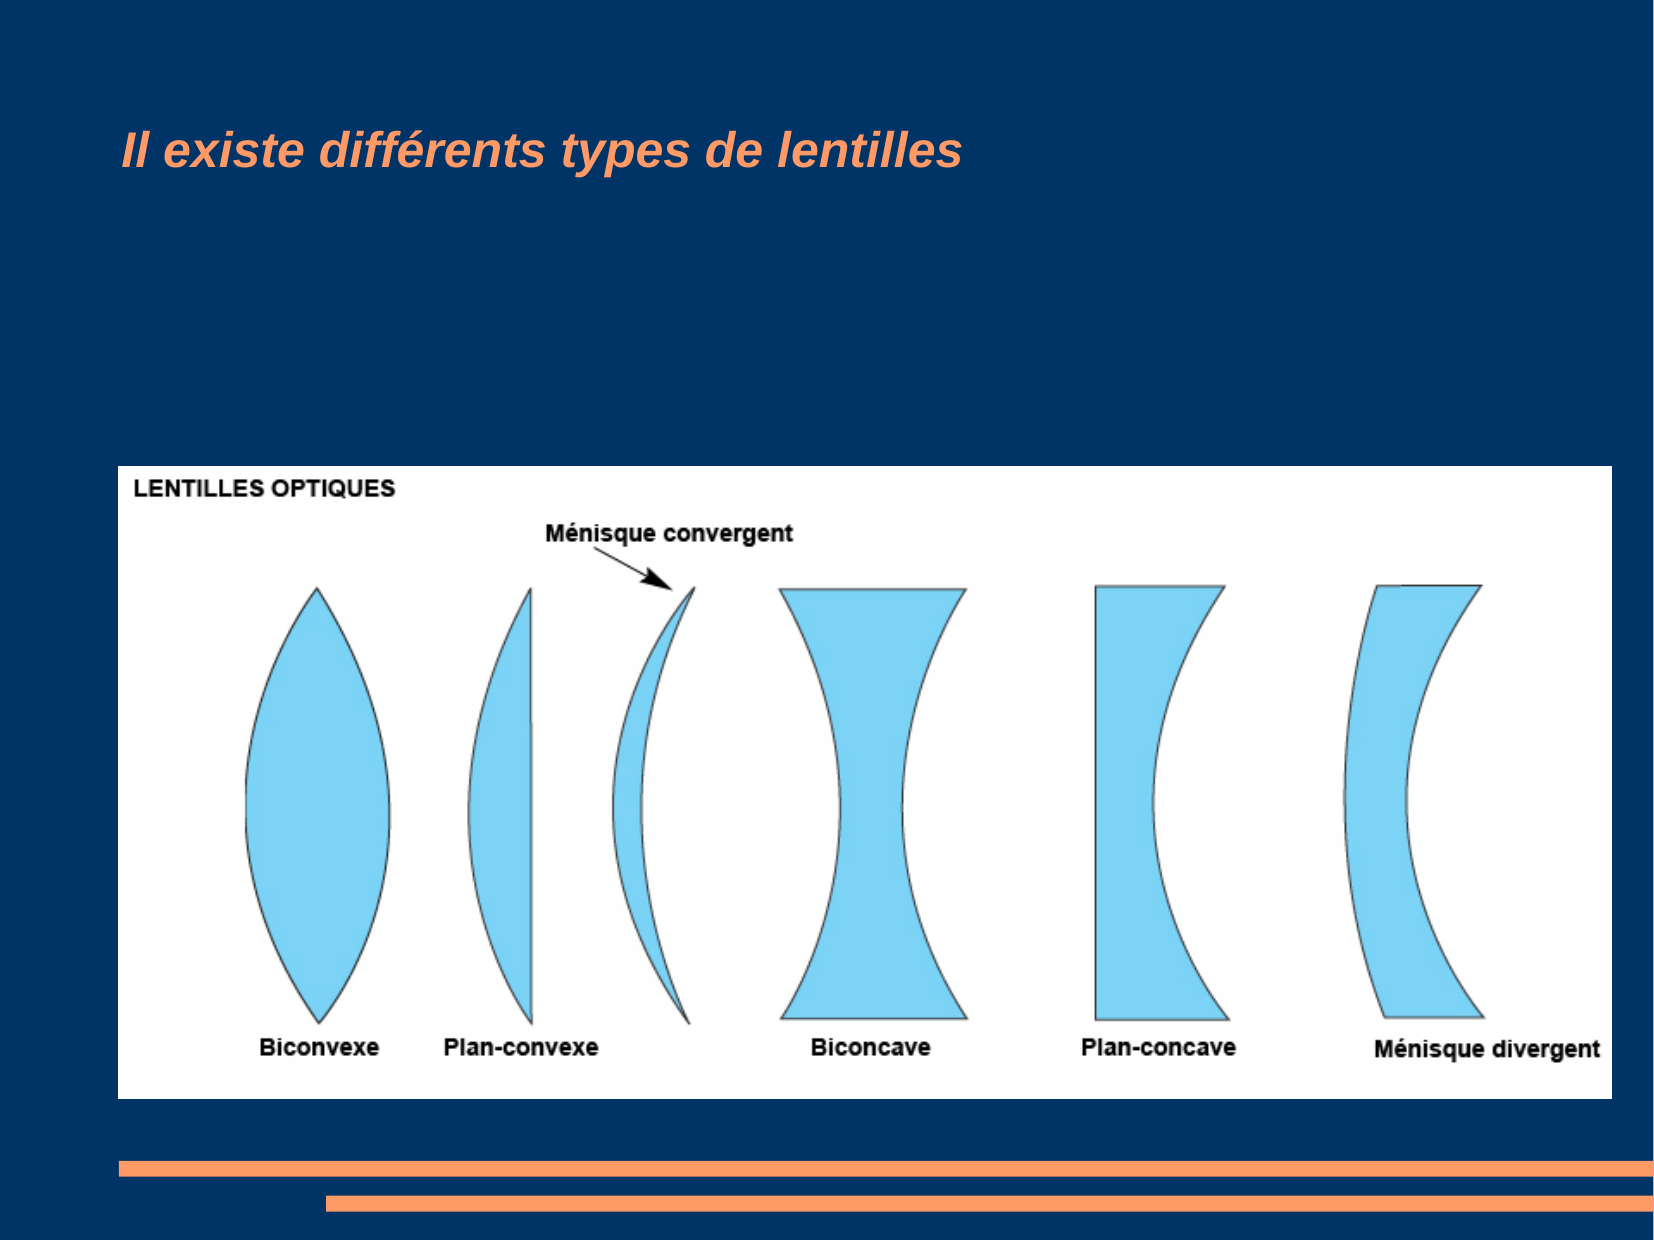

# Il existe différents types de lentilles